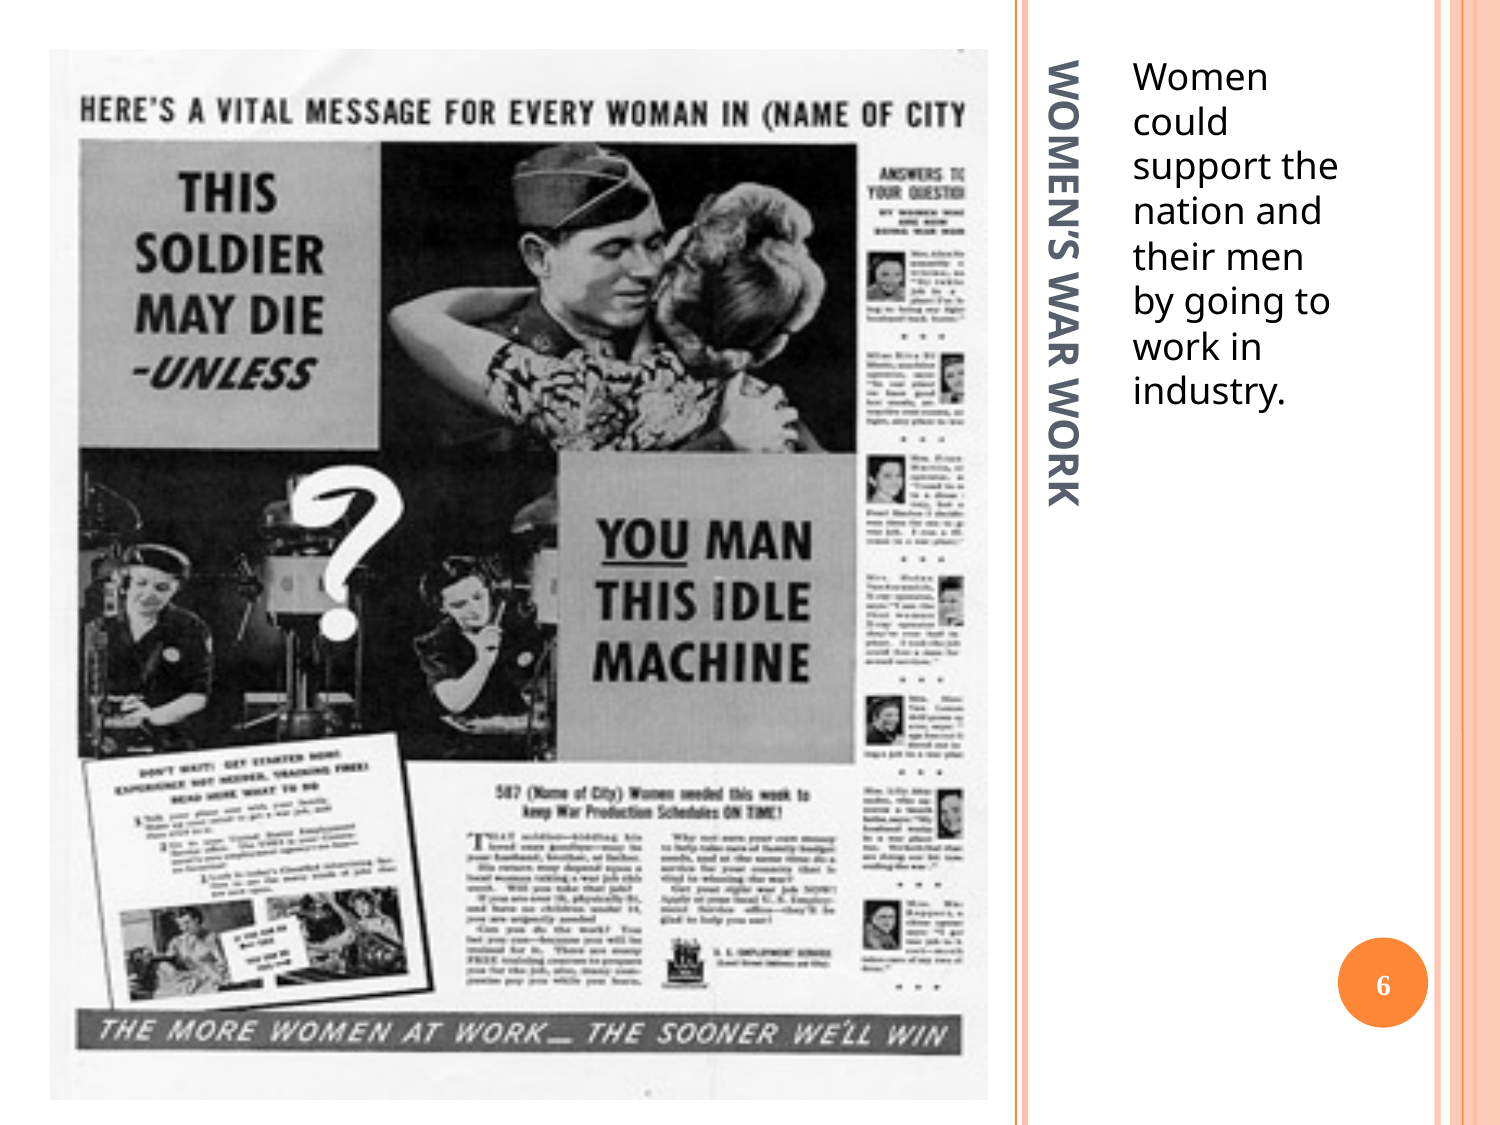

Women could support the nation and their men by going to work in industry.
# Women’s War Work